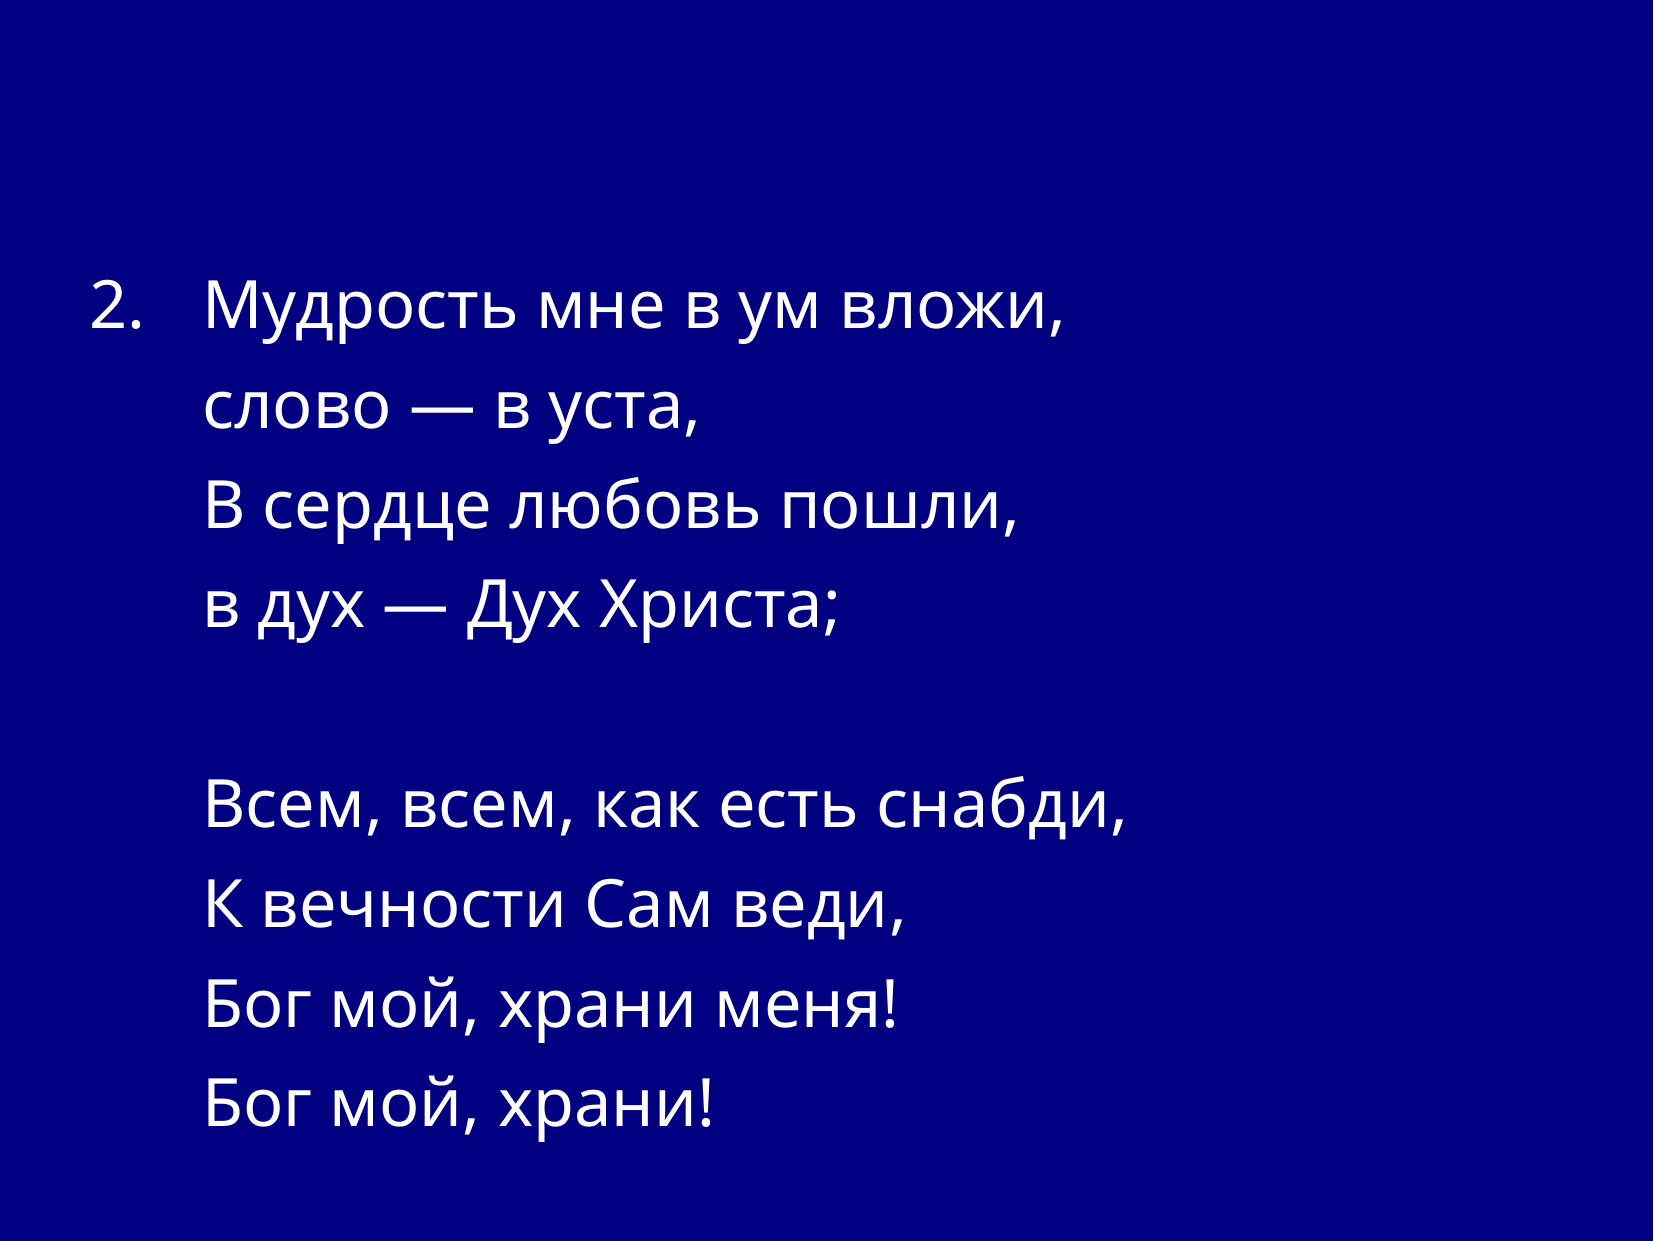

2.	Мудрость мне в ум вложи,
	слово — в уста,
	В сердце любовь пошли,
	в дух — Дух Христа;
	Всем, всем, как есть снабди,
	К вечности Сам веди,
	Бог мой, храни меня!
	Бог мой, храни!